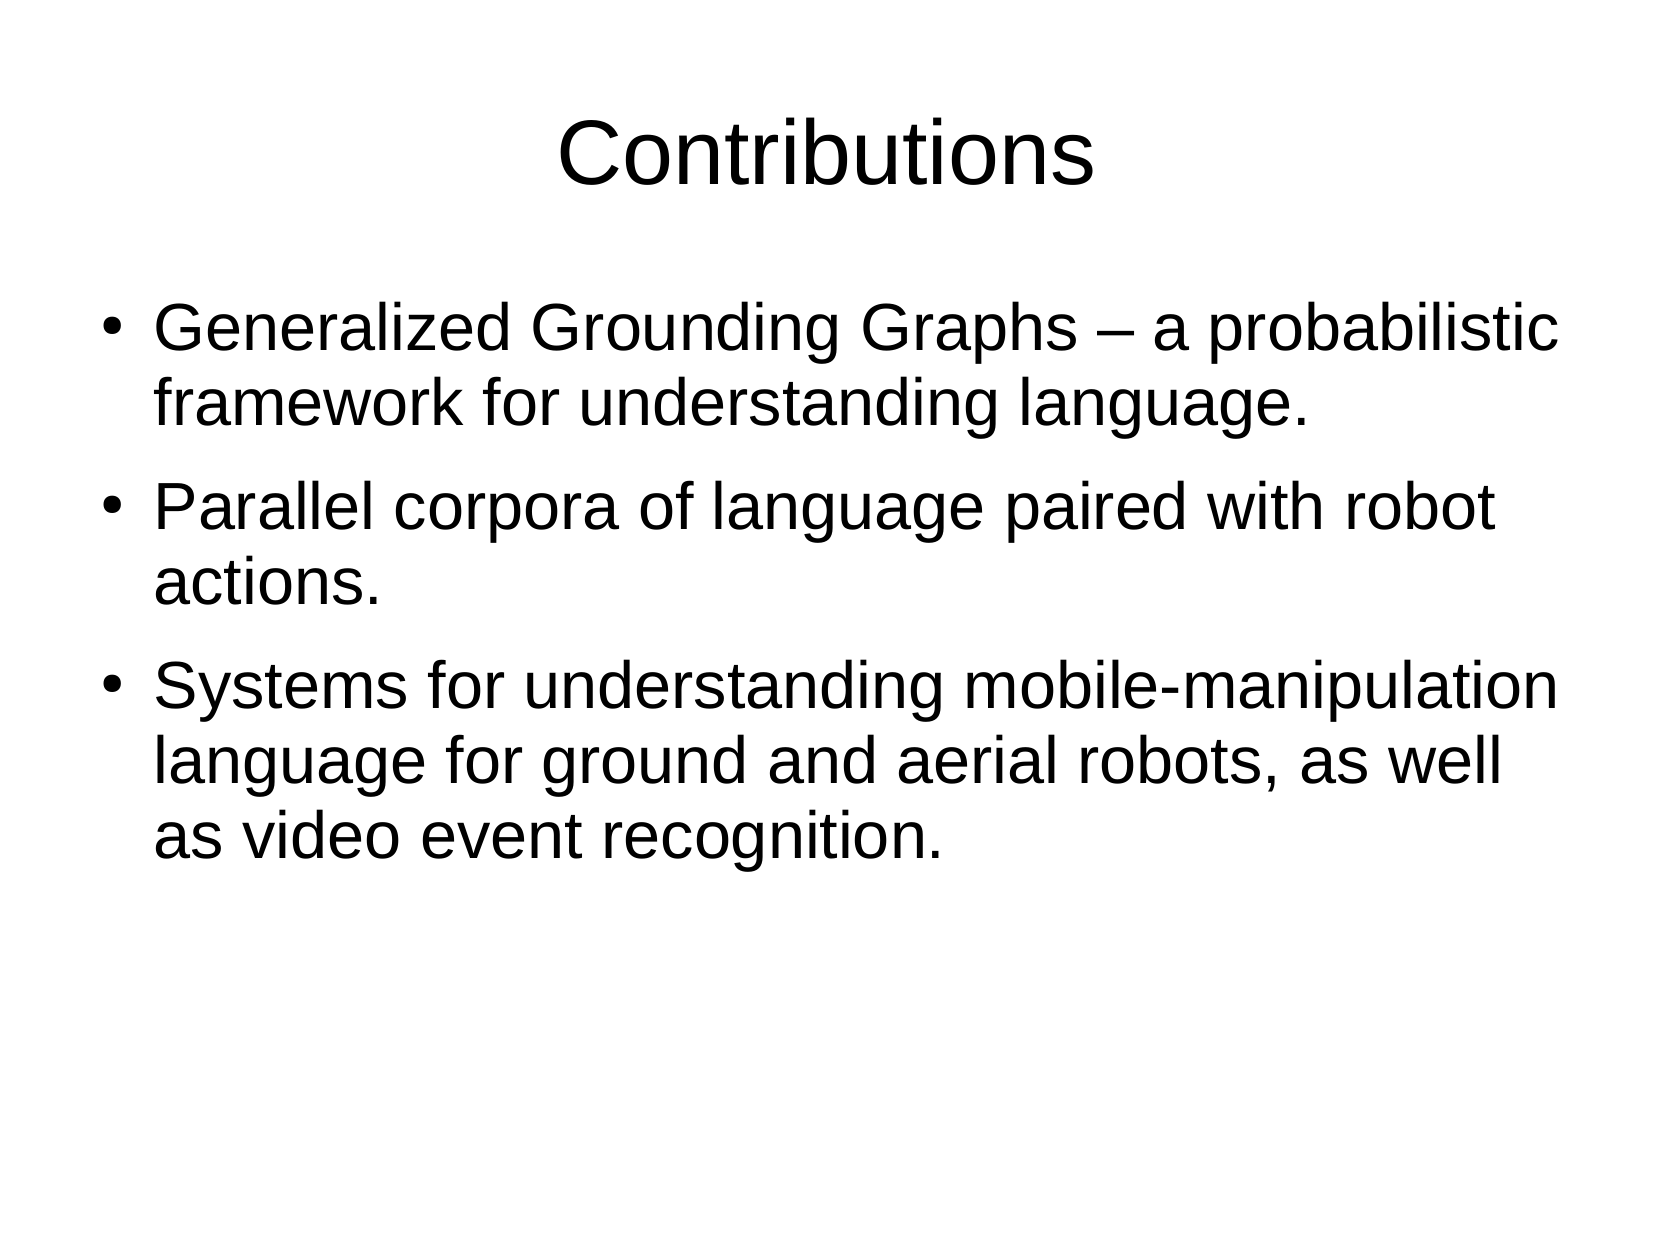

# Contributions
Generalized Grounding Graphs – a probabilistic framework for understanding language.
Parallel corpora of language paired with robot actions.
Systems for understanding mobile-manipulation language for ground and aerial robots, as well as video event recognition.